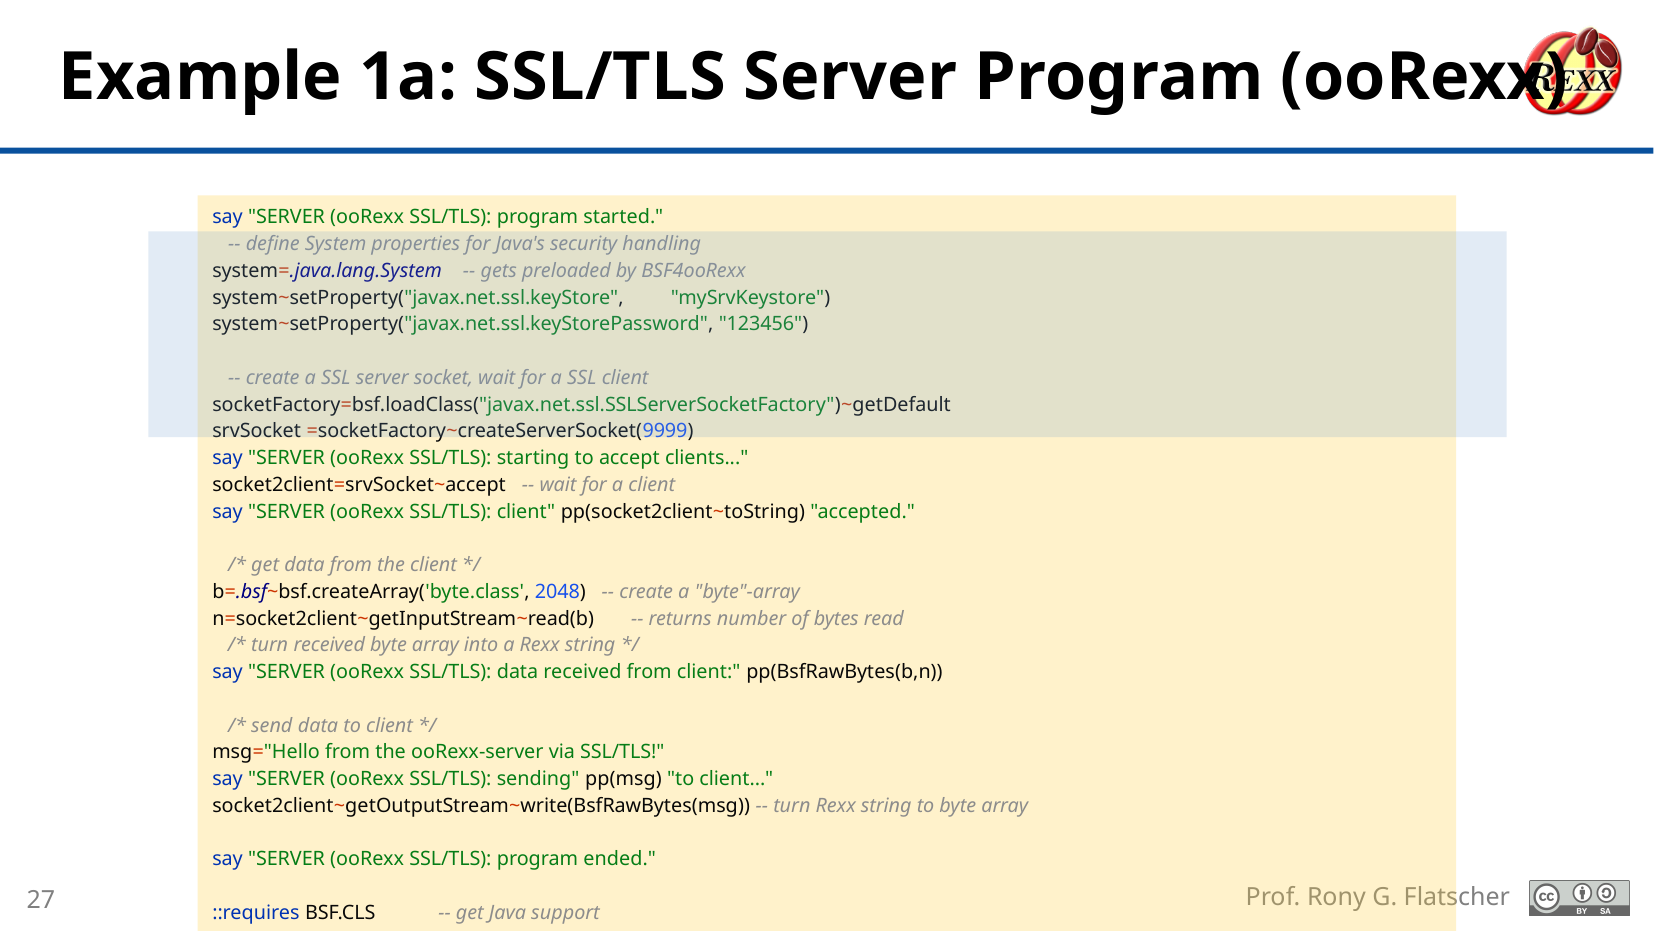

# Example 1a: SSL/TLS Server Program (ooRexx)
say "SERVER (ooRexx SSL/TLS): program started."
 -- define System properties for Java's security handling
system=.java.lang.System -- gets preloaded by BSF4ooRexx
system~setProperty("javax.net.ssl.keyStore", "mySrvKeystore")
system~setProperty("javax.net.ssl.keyStorePassword", "123456")
 -- create a SSL server socket, wait for a SSL client
socketFactory=bsf.loadClass("javax.net.ssl.SSLServerSocketFactory")~getDefault
srvSocket =socketFactory~createServerSocket(9999)
say "SERVER (ooRexx SSL/TLS): starting to accept clients..."
socket2client=srvSocket~accept -- wait for a client
say "SERVER (ooRexx SSL/TLS): client" pp(socket2client~toString) "accepted."
 /* get data from the client */
b=.bsf~bsf.createArray('byte.class', 2048) -- create a "byte"-array
n=socket2client~getInputStream~read(b) -- returns number of bytes read
 /* turn received byte array into a Rexx string */
say "SERVER (ooRexx SSL/TLS): data received from client:" pp(BsfRawBytes(b,n))
 /* send data to client */
msg="Hello from the ooRexx-server via SSL/TLS!"
say "SERVER (ooRexx SSL/TLS): sending" pp(msg) "to client..."
socket2client~getOutputStream~write(BsfRawBytes(msg)) -- turn Rexx string to byte array
say "SERVER (ooRexx SSL/TLS): program ended."
::requires BSF.CLS -- get Java support